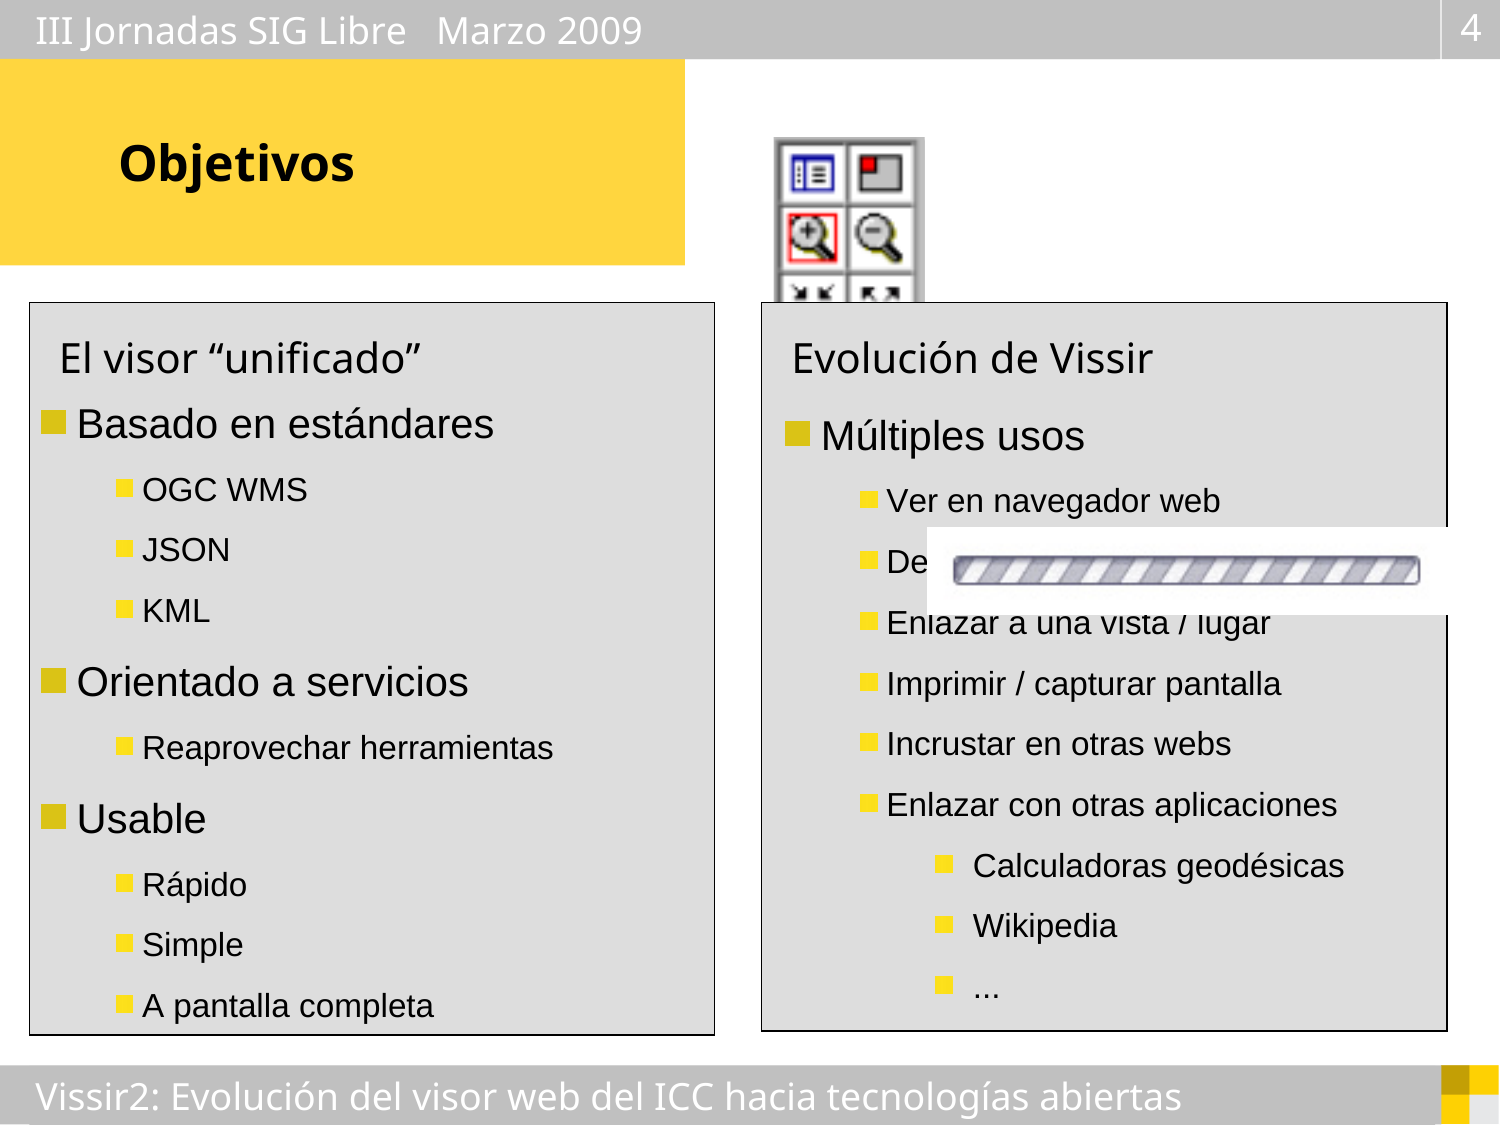

III Jornadas SIG Libre Marzo 2009
# Objetivos
El visor “unificado”
Evolución de Vissir
 Basado en estándares
 OGC WMS
 JSON
 KML
 Orientado a servicios
 Reaprovechar herramientas
 Usable
 Rápido
 Simple
 A pantalla completa
 Múltiples usos
 Ver en navegador web
 Descargar en diferentes formatos
 Enlazar a una vista / lugar
 Imprimir / capturar pantalla
 Incrustar en otras webs
 Enlazar con otras aplicaciones
Calculadoras geodésicas
Wikipedia
...
Vissir2: Evolución del visor web del ICC hacia tecnologías abiertas